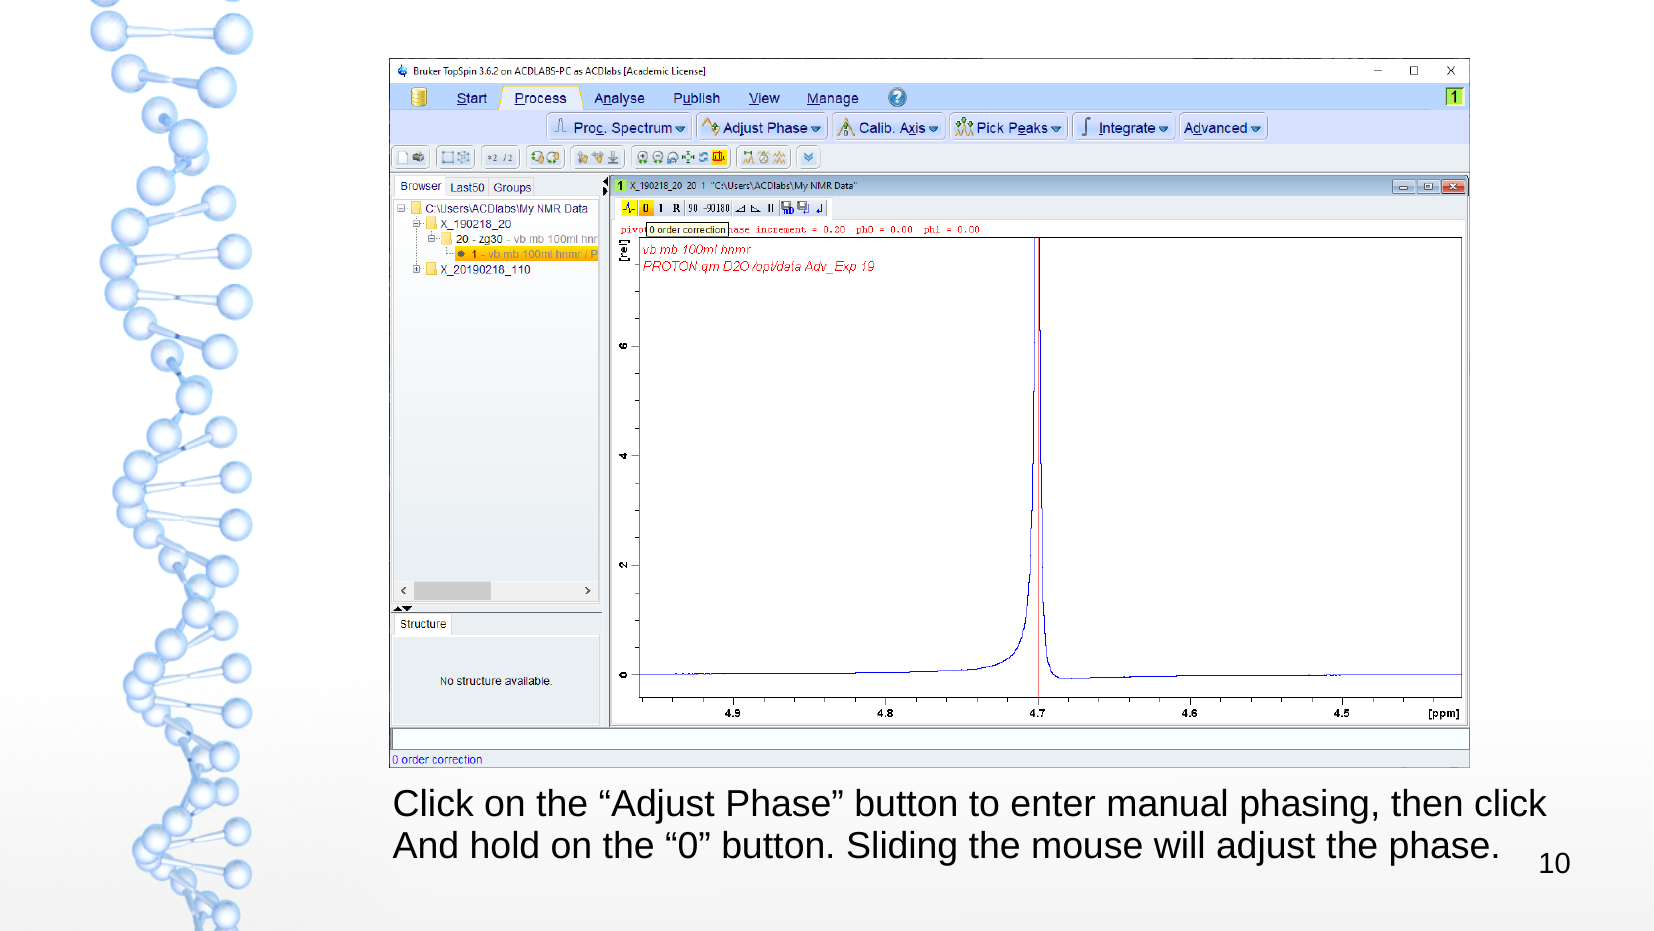

Click on the “Adjust Phase” button to enter manual phasing, then click
And hold on the “0” button. Sliding the mouse will adjust the phase.
10